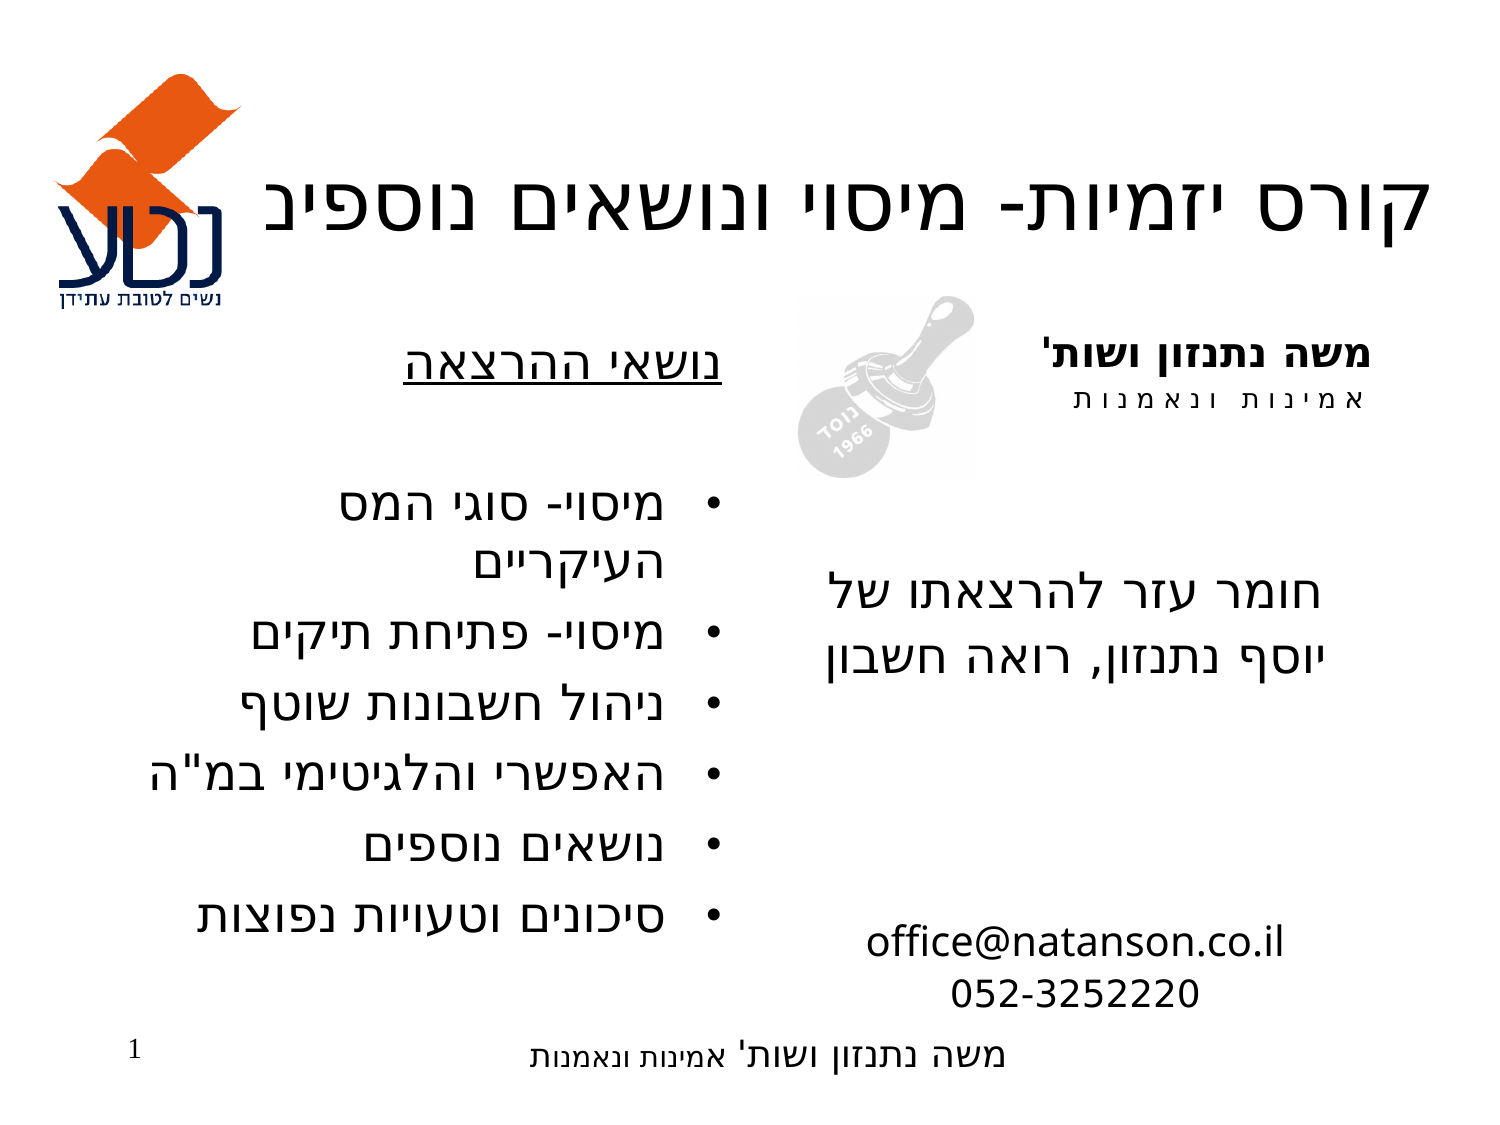

# קורס יזמיות- מיסוי ונושאים נוספים
משה נתנזון ושות'
 א מ י נ ו ת ו נ א מ נ ו ת
חומר עזר להרצאתו של
יוסף נתנזון, רואה חשבון
office@natanson.co.il
052-3252220
נושאי ההרצאה
מיסוי- סוגי המס העיקריים
מיסוי- פתיחת תיקים
ניהול חשבונות שוטף
האפשרי והלגיטימי במ"ה
נושאים נוספים
סיכונים וטעויות נפוצות
1
משה נתנזון ושות'- אמינות ונאמנות